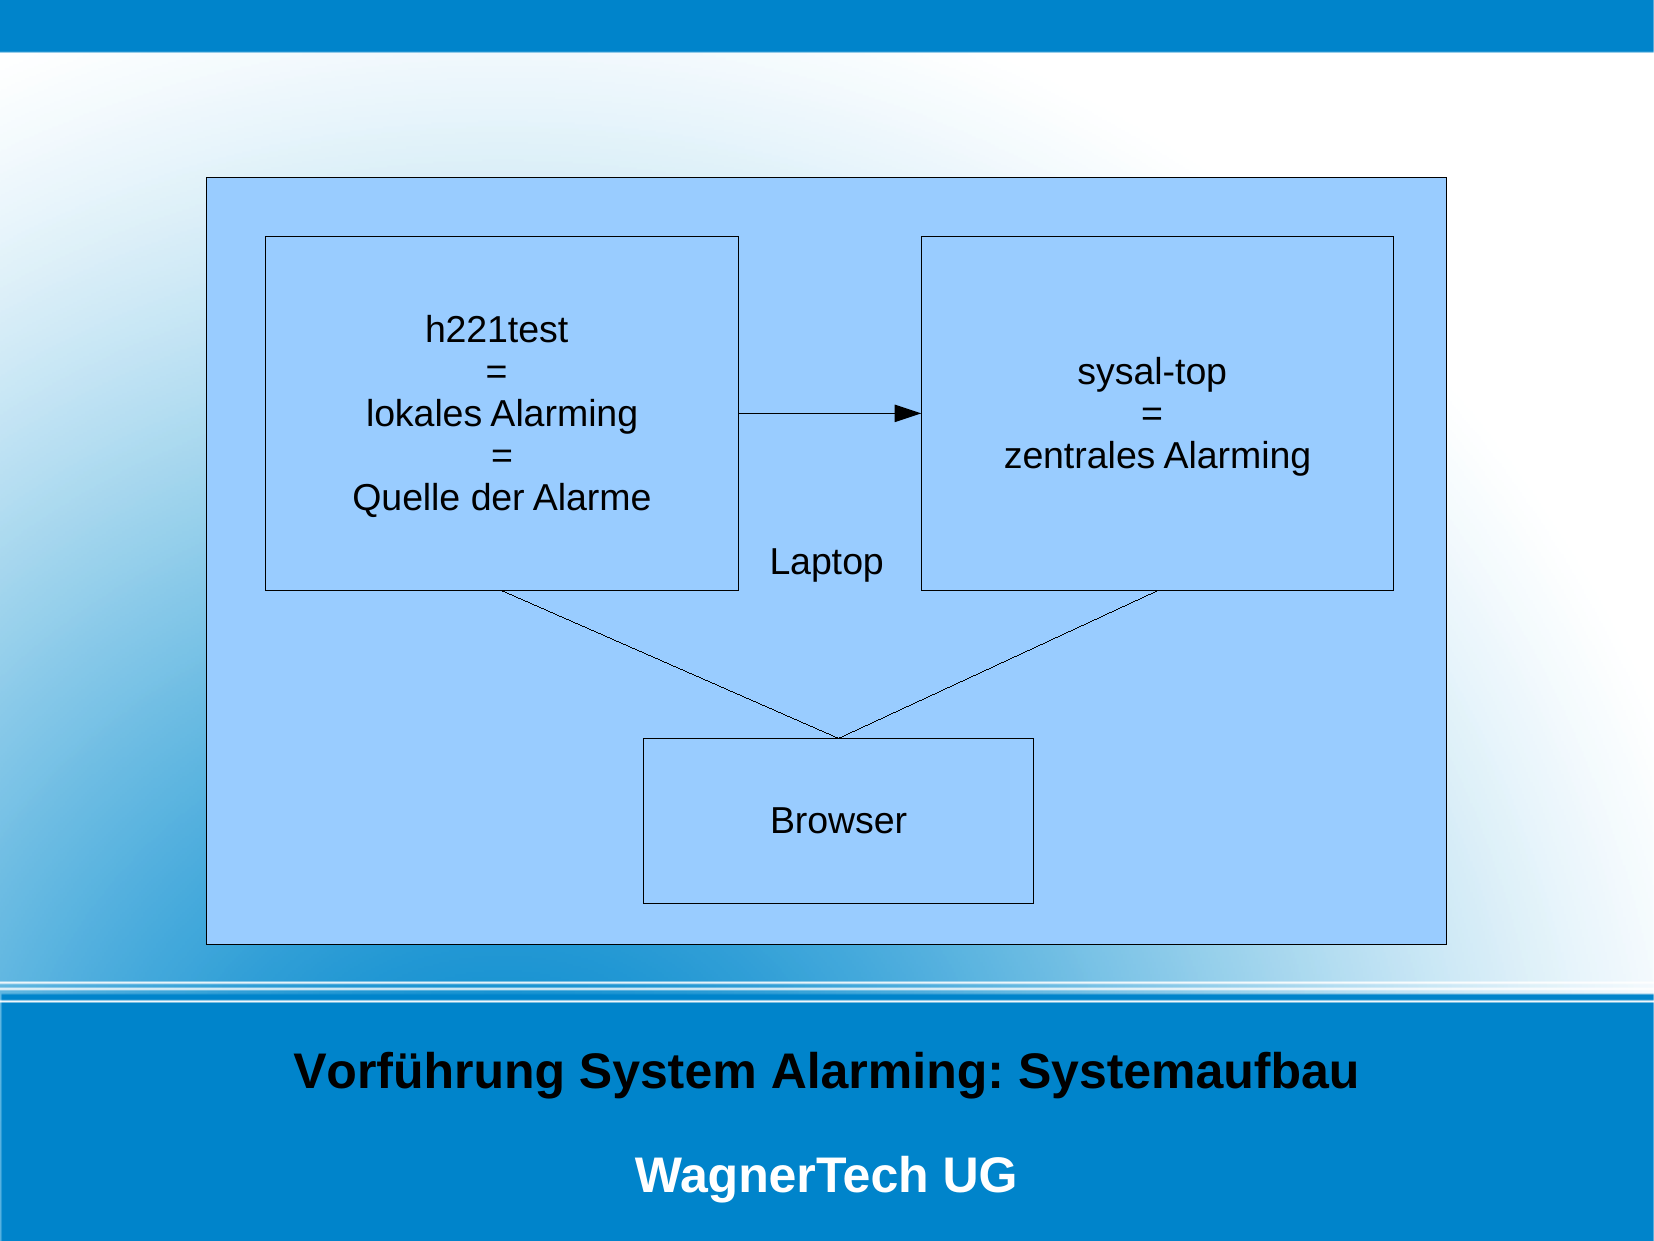

Laptop
h221test
=
lokales Alarming
=
Quelle der Alarme
sysal-top
=
zentrales Alarming
Browser
# Vorführung System Alarming: Systemaufbau